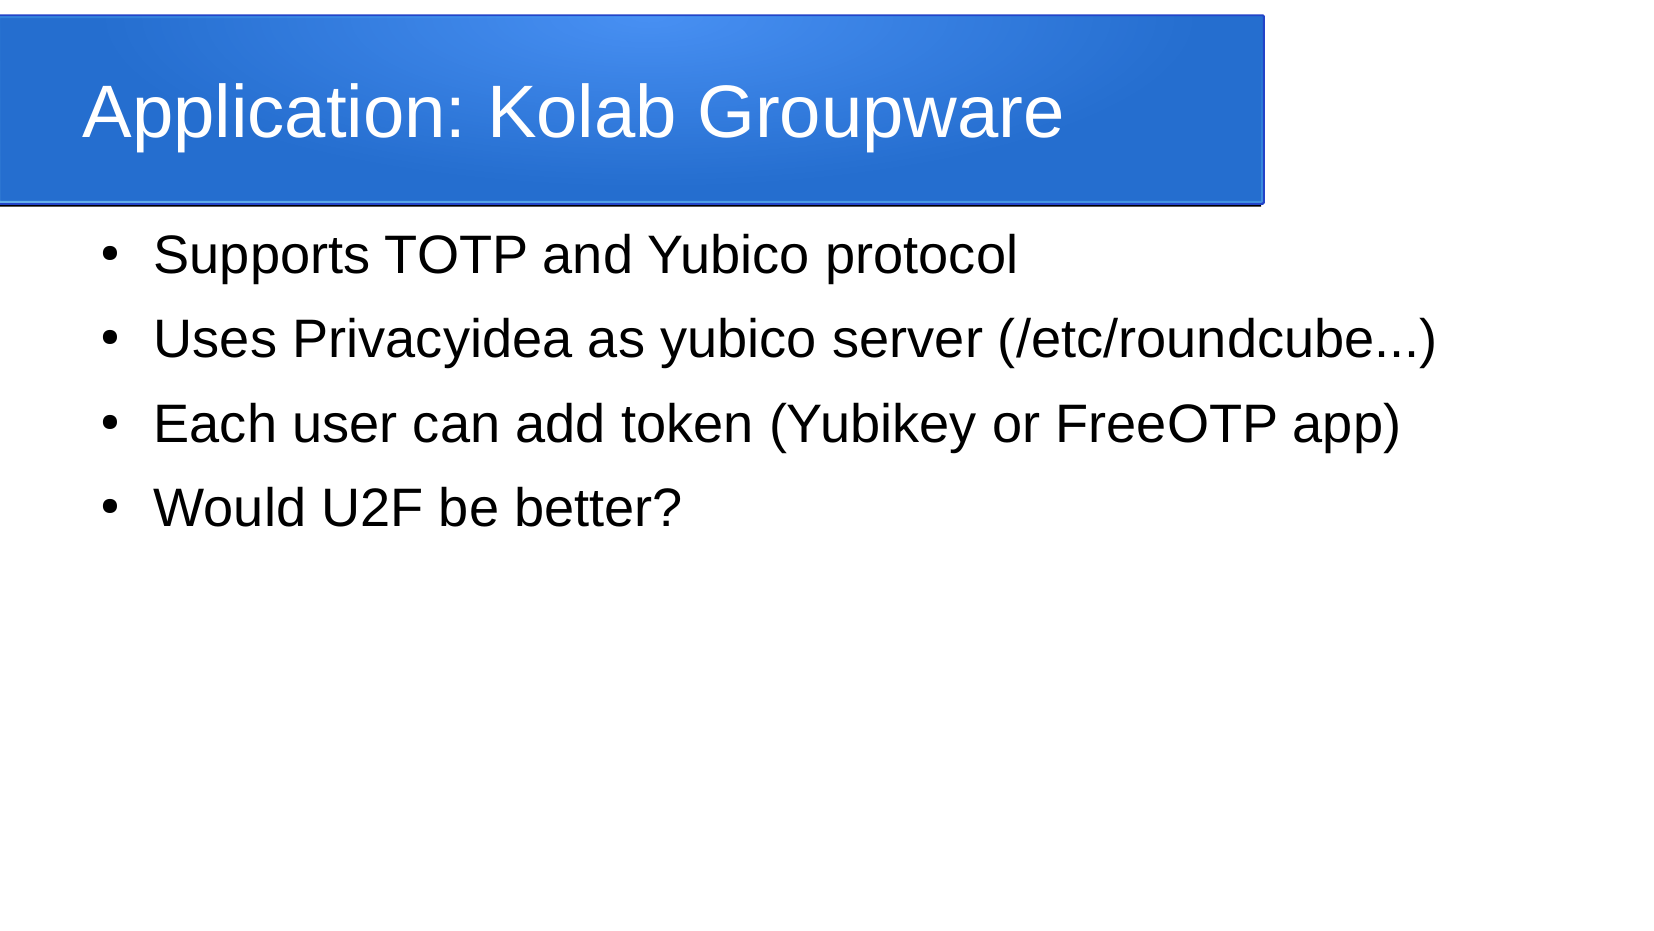

# Application: Kolab Groupware
Supports TOTP and Yubico protocol
Uses Privacyidea as yubico server (/etc/roundcube...)
Each user can add token (Yubikey or FreeOTP app)
Would U2F be better?